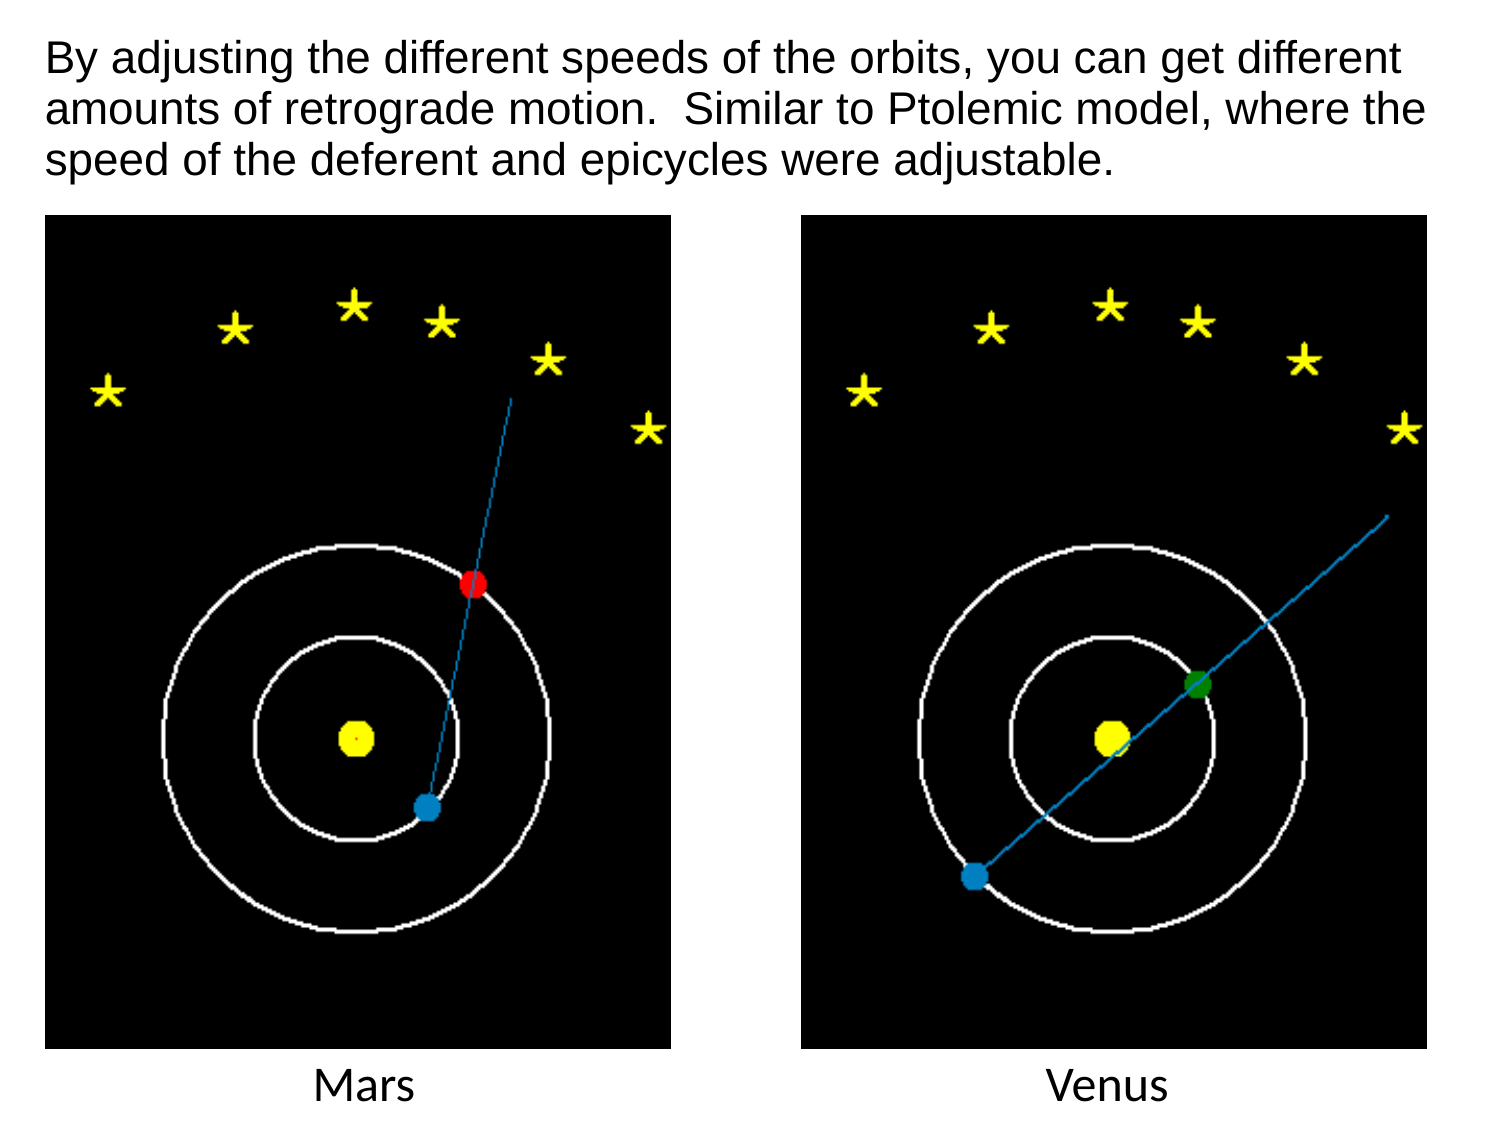

By adjusting the different speeds of the orbits, you can get different amounts of retrograde motion. Similar to Ptolemic model, where the speed of the deferent and epicycles were adjustable.
Mars
Venus